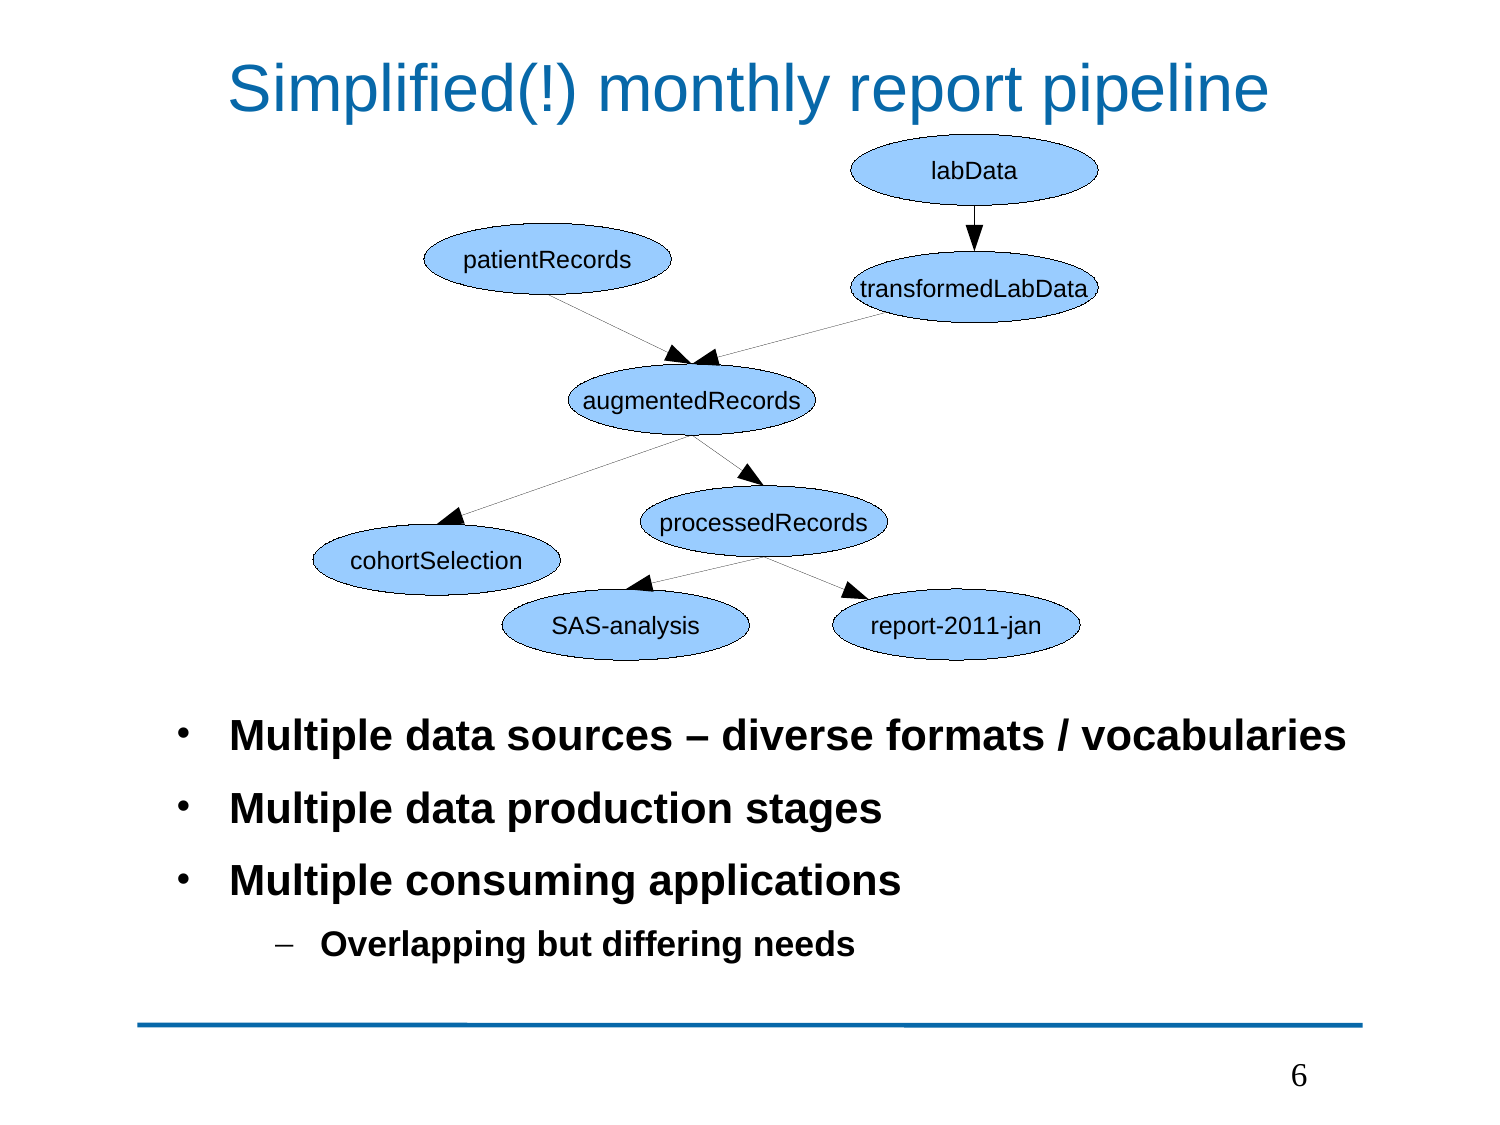

# Simplified(!) monthly report pipeline
labData
patientRecords
transformedLabData
augmentedRecords
processedRecords
cohortSelection
report-2011-jan
SAS-analysis
Multiple data sources – diverse formats / vocabularies
Multiple data production stages
Multiple consuming applications
Overlapping but differing needs
6